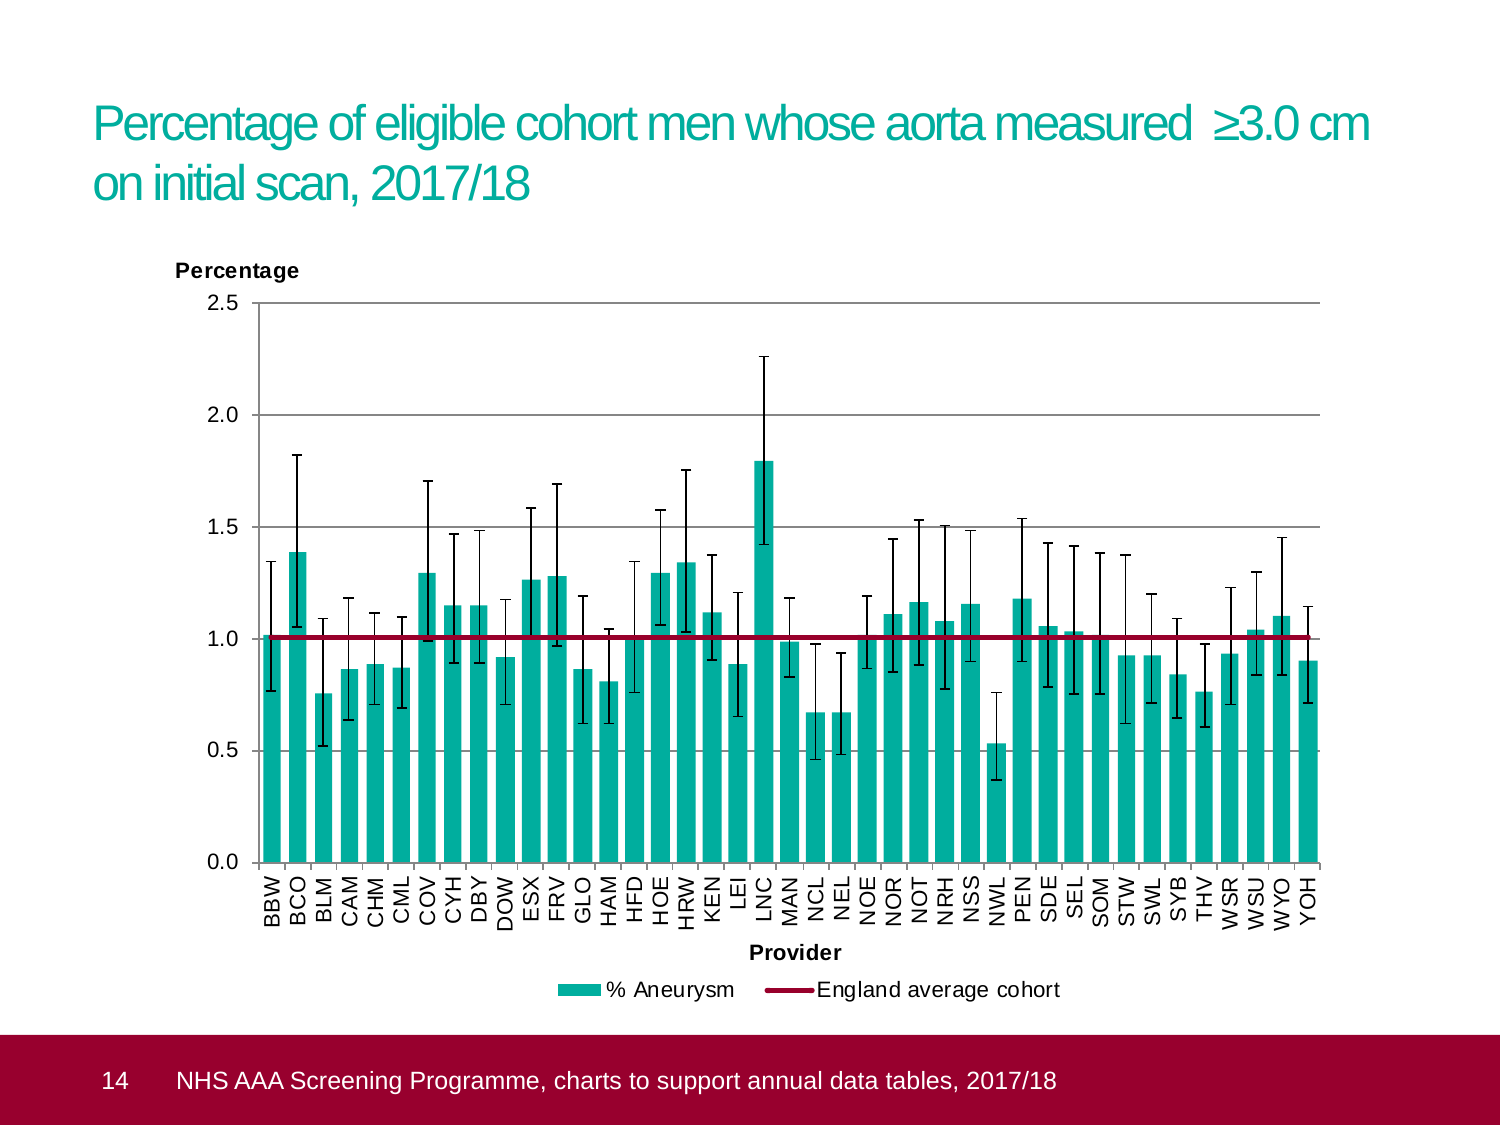

# Percentage of eligible cohort men whose aorta measured ≥3.0 cm on initial scan, 2017/18
NHS AAA Screening Programme, charts to support annual data tables, 2017/18